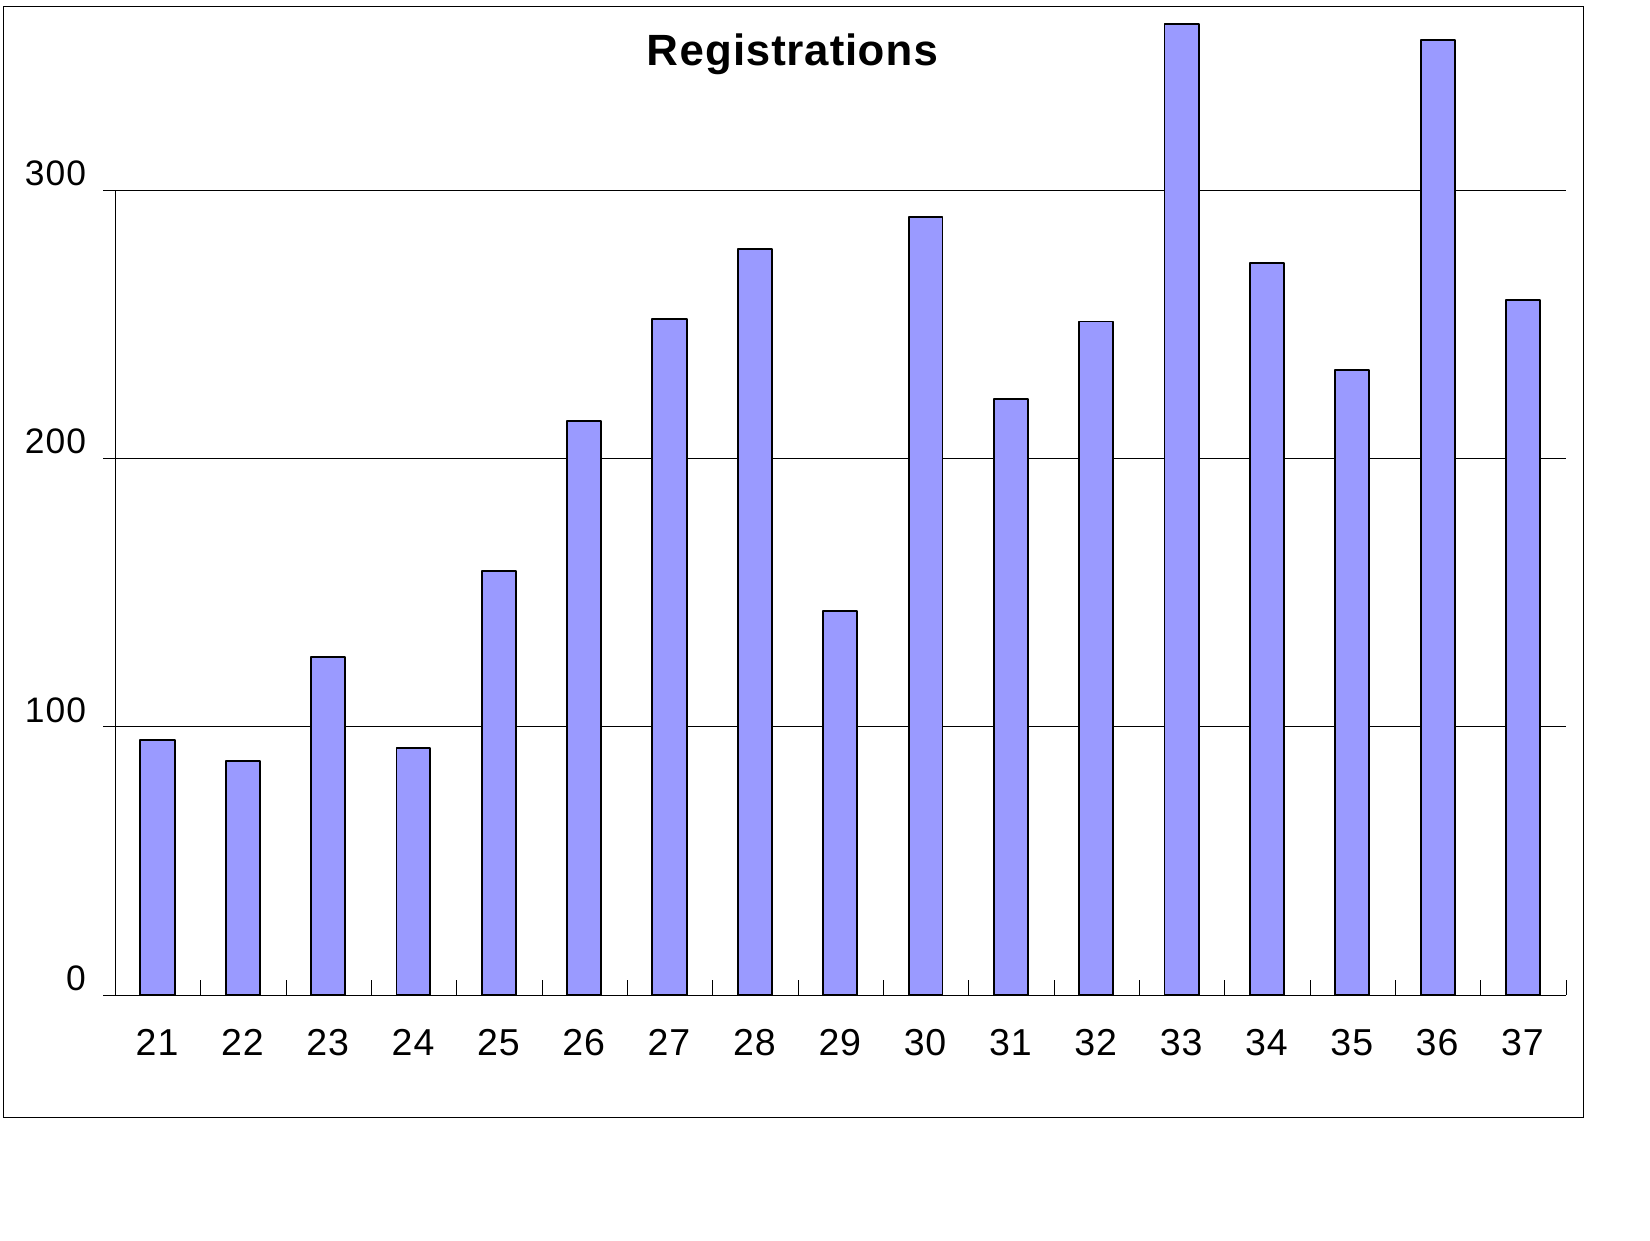

R
e
g
i
s
t
r
a
t
i
o
n
s
3
0
0
2
0
0
1
0
0
0
2
1
2
2
2
3
2
4
2
5
2
6
2
7
2
8
2
9
3
0
3
1
3
2
3
3
3
4
3
5
3
6
3
7